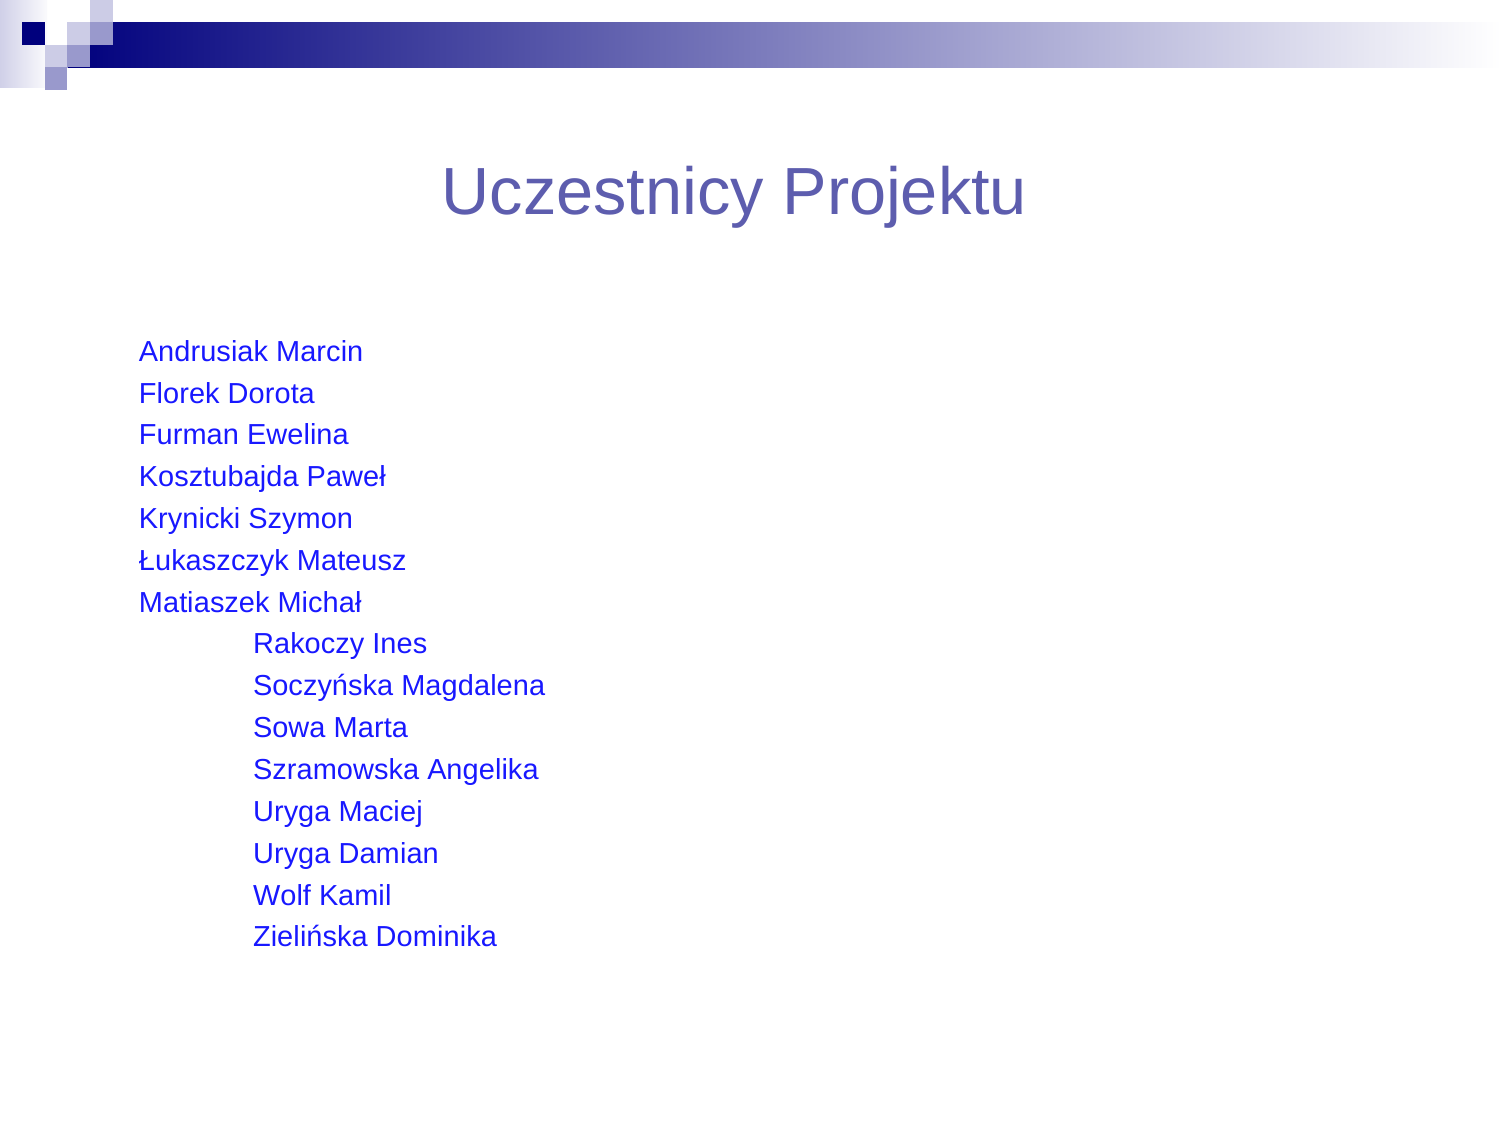

# Uczestnicy Projektu
Andrusiak Marcin
Florek Dorota
Furman Ewelina
Kosztubajda Paweł
Krynicki Szymon
Łukaszczyk Mateusz
Matiaszek Michał
				Rakoczy Ines
				Soczyńska Magdalena
				Sowa Marta
				Szramowska Angelika
				Uryga Maciej
				Uryga Damian
				Wolf Kamil
				Zielińska Dominika